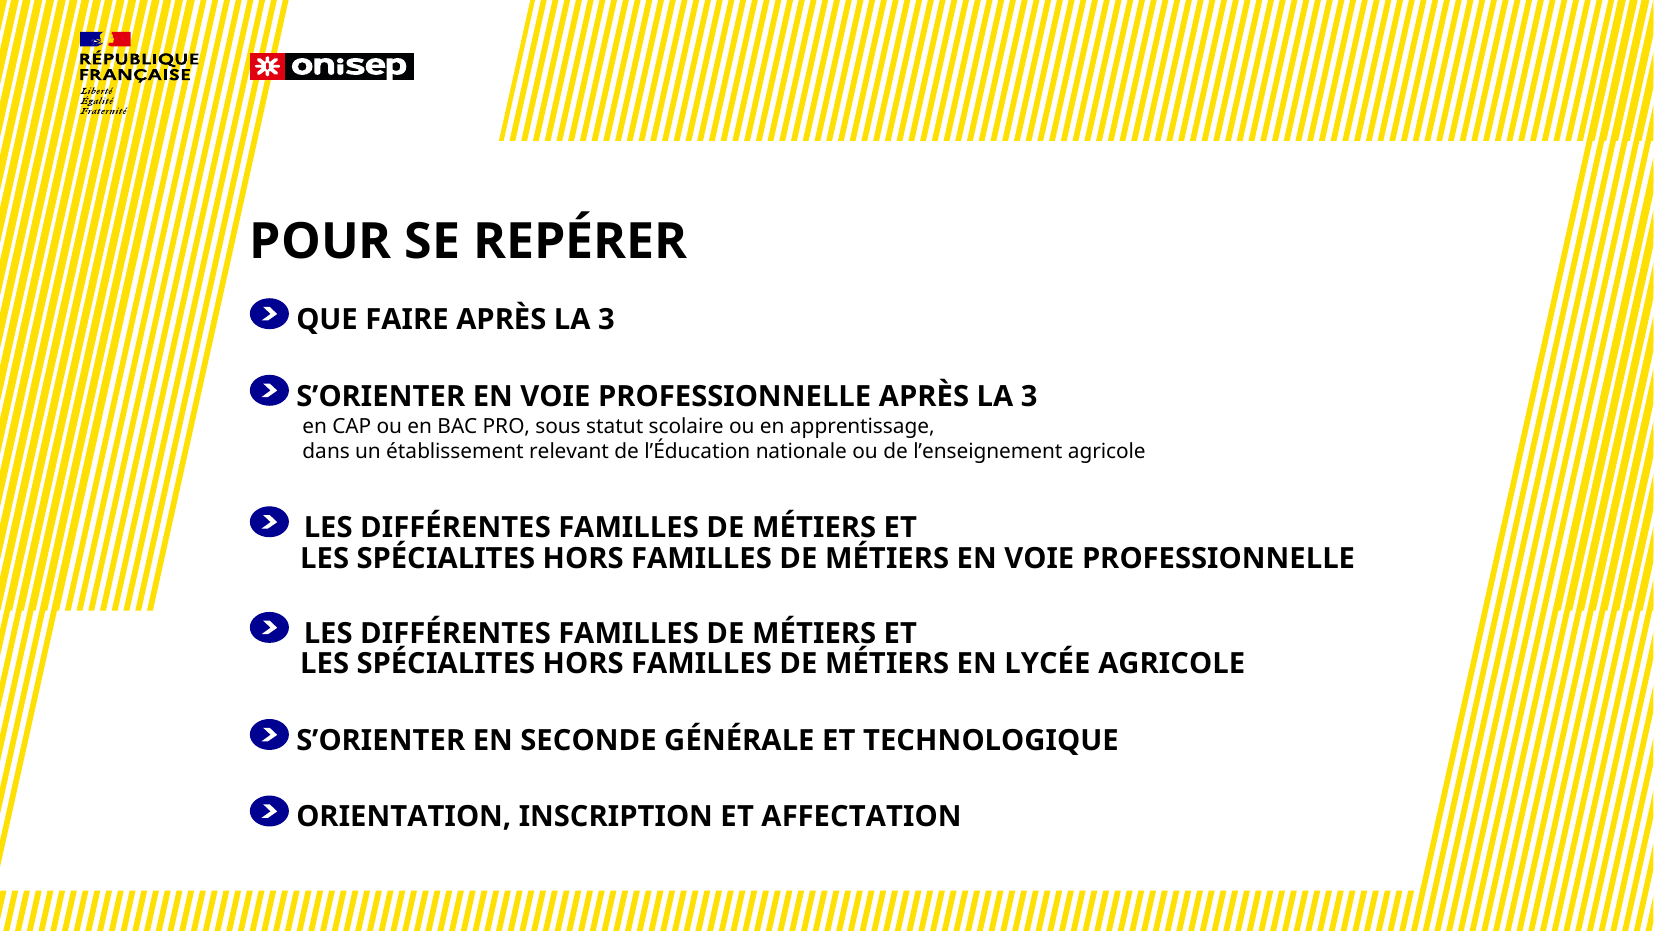

POUR SE REPÉRER
 QUE FAIRE APRÈS LA 3
 S’ORIENTER EN VOIE PROFESSIONNELLE APRÈS LA 3
en CAP ou en BAC PRO, sous statut scolaire ou en apprentissage,
dans un établissement relevant de l’Éducation nationale ou de l’enseignement agricole
 LES DIFFÉRENTES FAMILLES DE MÉTIERS ET
LES SPÉCIALITES HORS FAMILLES DE MÉTIERS EN VOIE PROFESSIONNELLE
 LES DIFFÉRENTES FAMILLES DE MÉTIERS ET
LES SPÉCIALITES HORS FAMILLES DE MÉTIERS EN LYCÉE AGRICOLE
 S’ORIENTER EN SECONDE GÉNÉRALE ET TECHNOLOGIQUE
 ORIENTATION, INSCRIPTION ET AFFECTATION